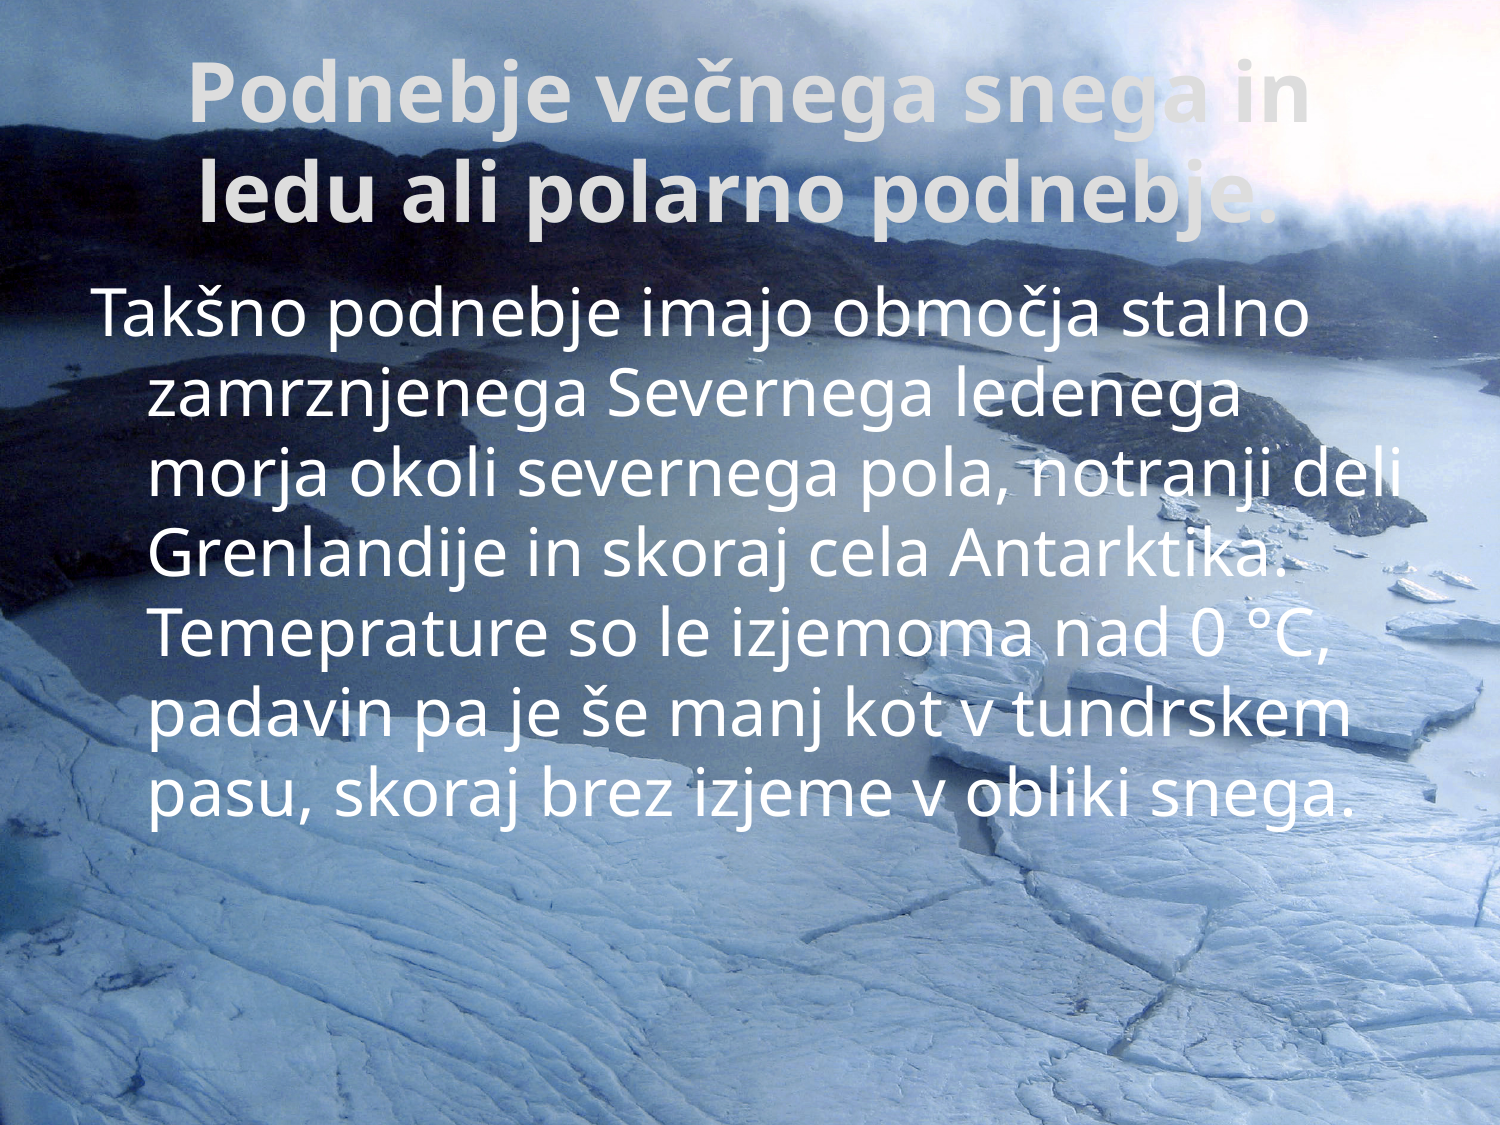

# Podnebje večnega snega in ledu ali polarno podnebje.
Takšno podnebje imajo območja stalno zamrznjenega Severnega ledenega morja okoli severnega pola, notranji deli Grenlandije in skoraj cela Antarktika. Temeprature so le izjemoma nad 0 °C, padavin pa je še manj kot v tundrskem pasu, skoraj brez izjeme v obliki snega.